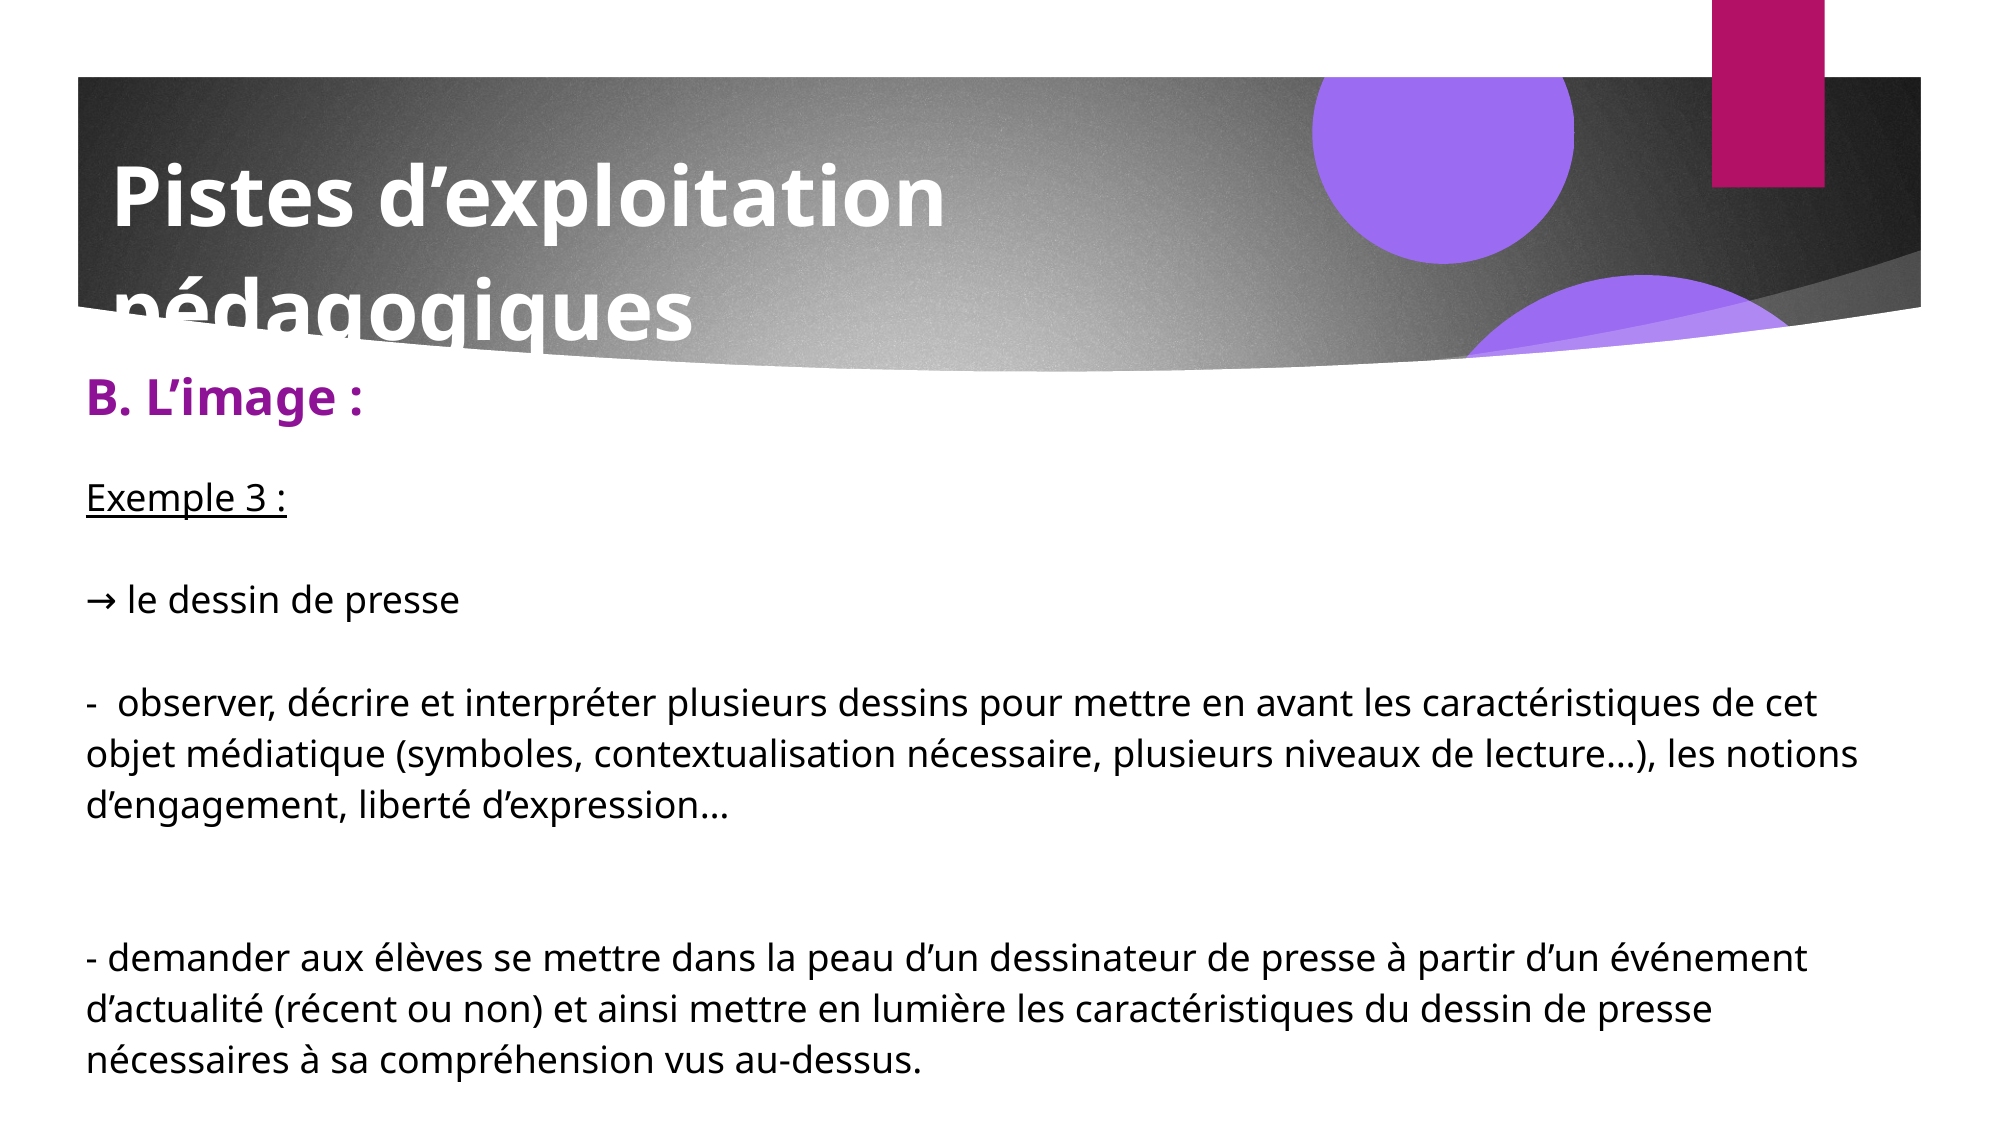

# Pistes d’exploitation pédagogiques
B. L’image :
Exemple 3 :
→ le dessin de presse
- observer, décrire et interpréter plusieurs dessins pour mettre en avant les caractéristiques de cet objet médiatique (symboles, contextualisation nécessaire, plusieurs niveaux de lecture…), les notions d’engagement, liberté d’expression…
- demander aux élèves se mettre dans la peau d’un dessinateur de presse à partir d’un événement d’actualité (récent ou non) et ainsi mettre en lumière les caractéristiques du dessin de presse nécessaires à sa compréhension vus au-dessus.